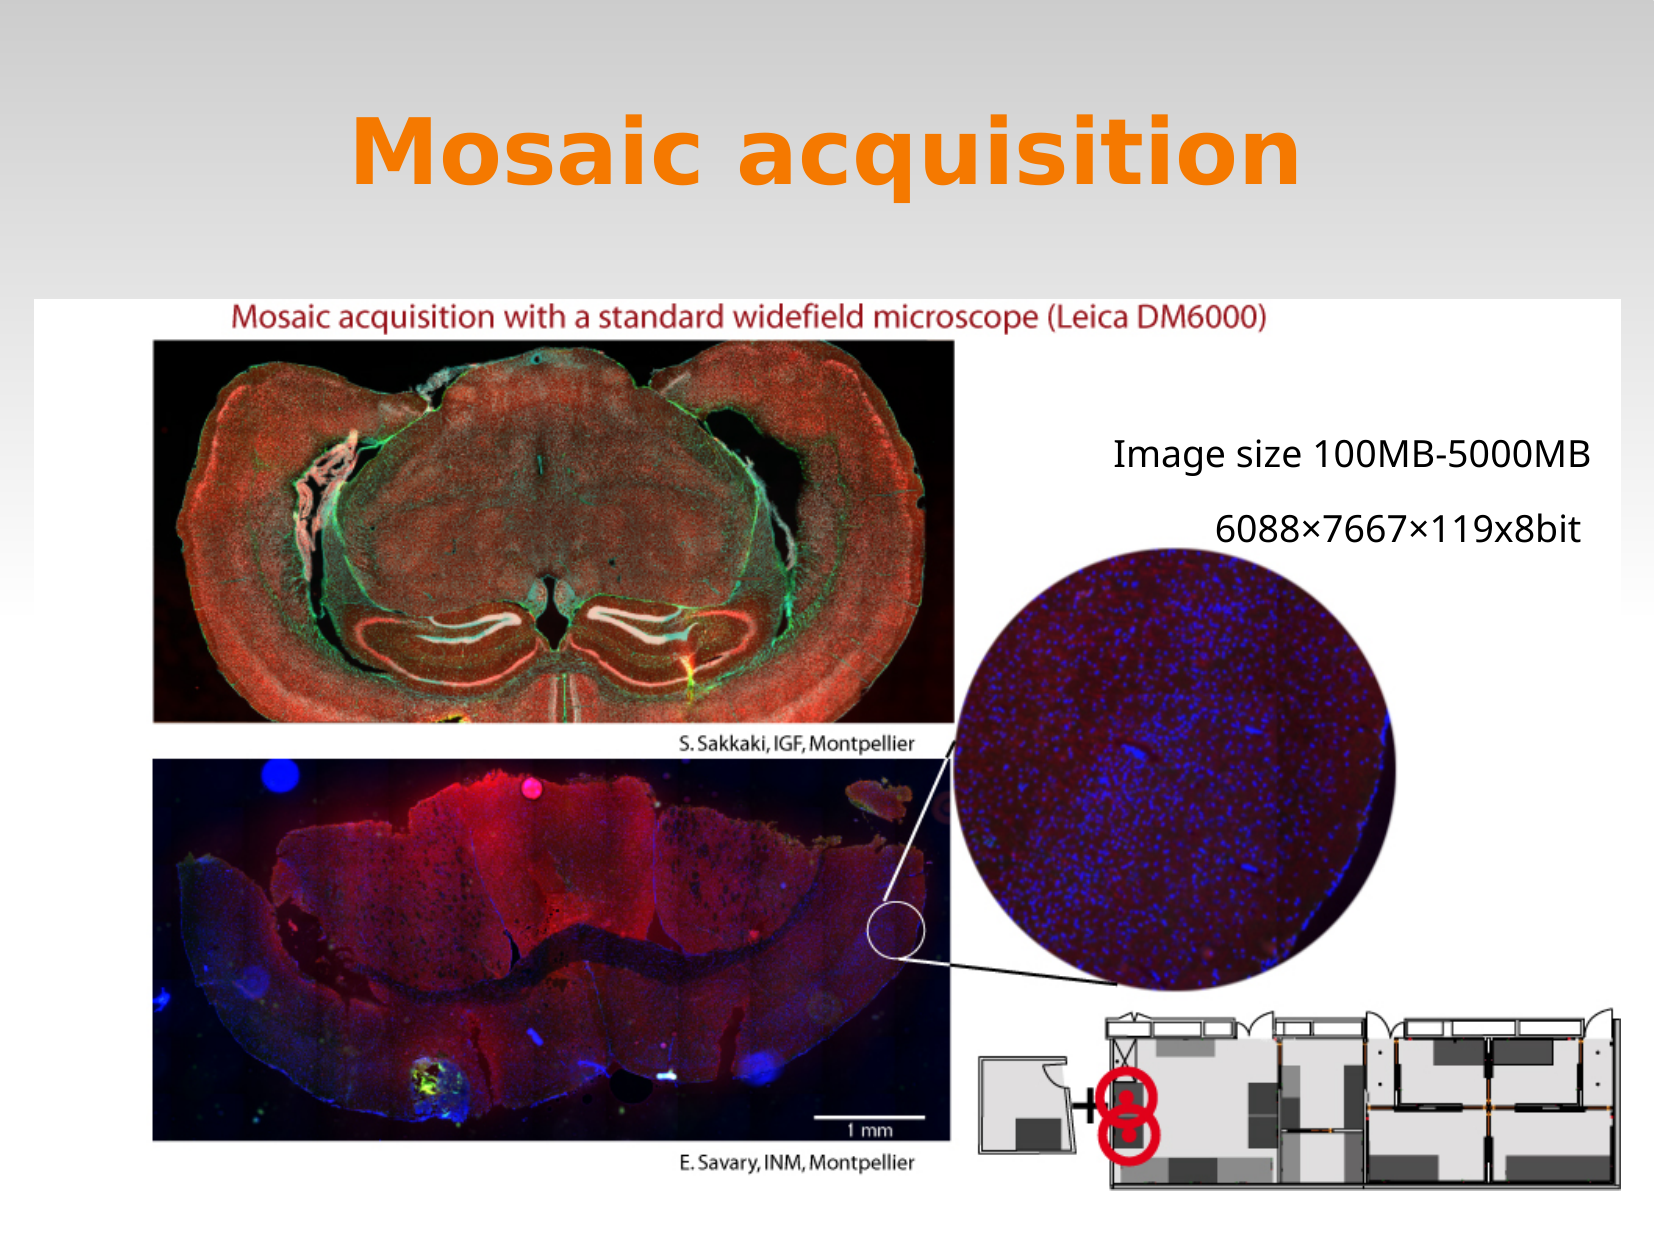

# Mosaic acquisition
Image size 100MB-5000MB
6088×7667×119x8bit